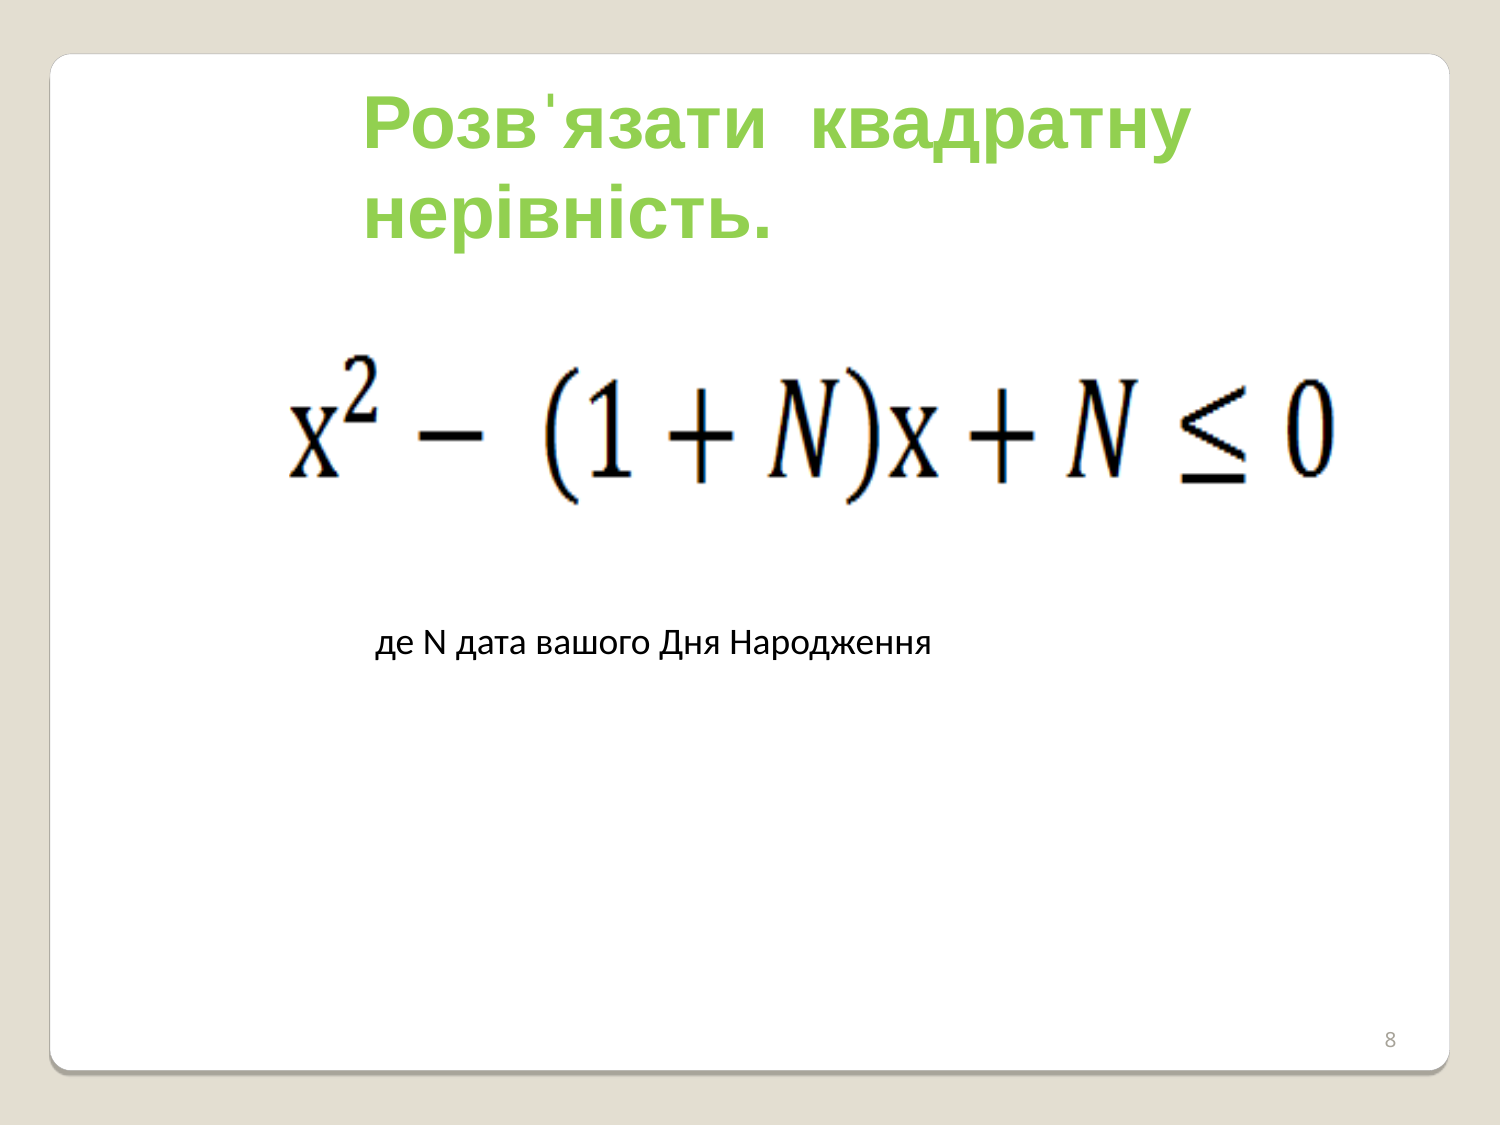

Розвˈязати квадратну нерівність.
де N дата вашого Дня Народження